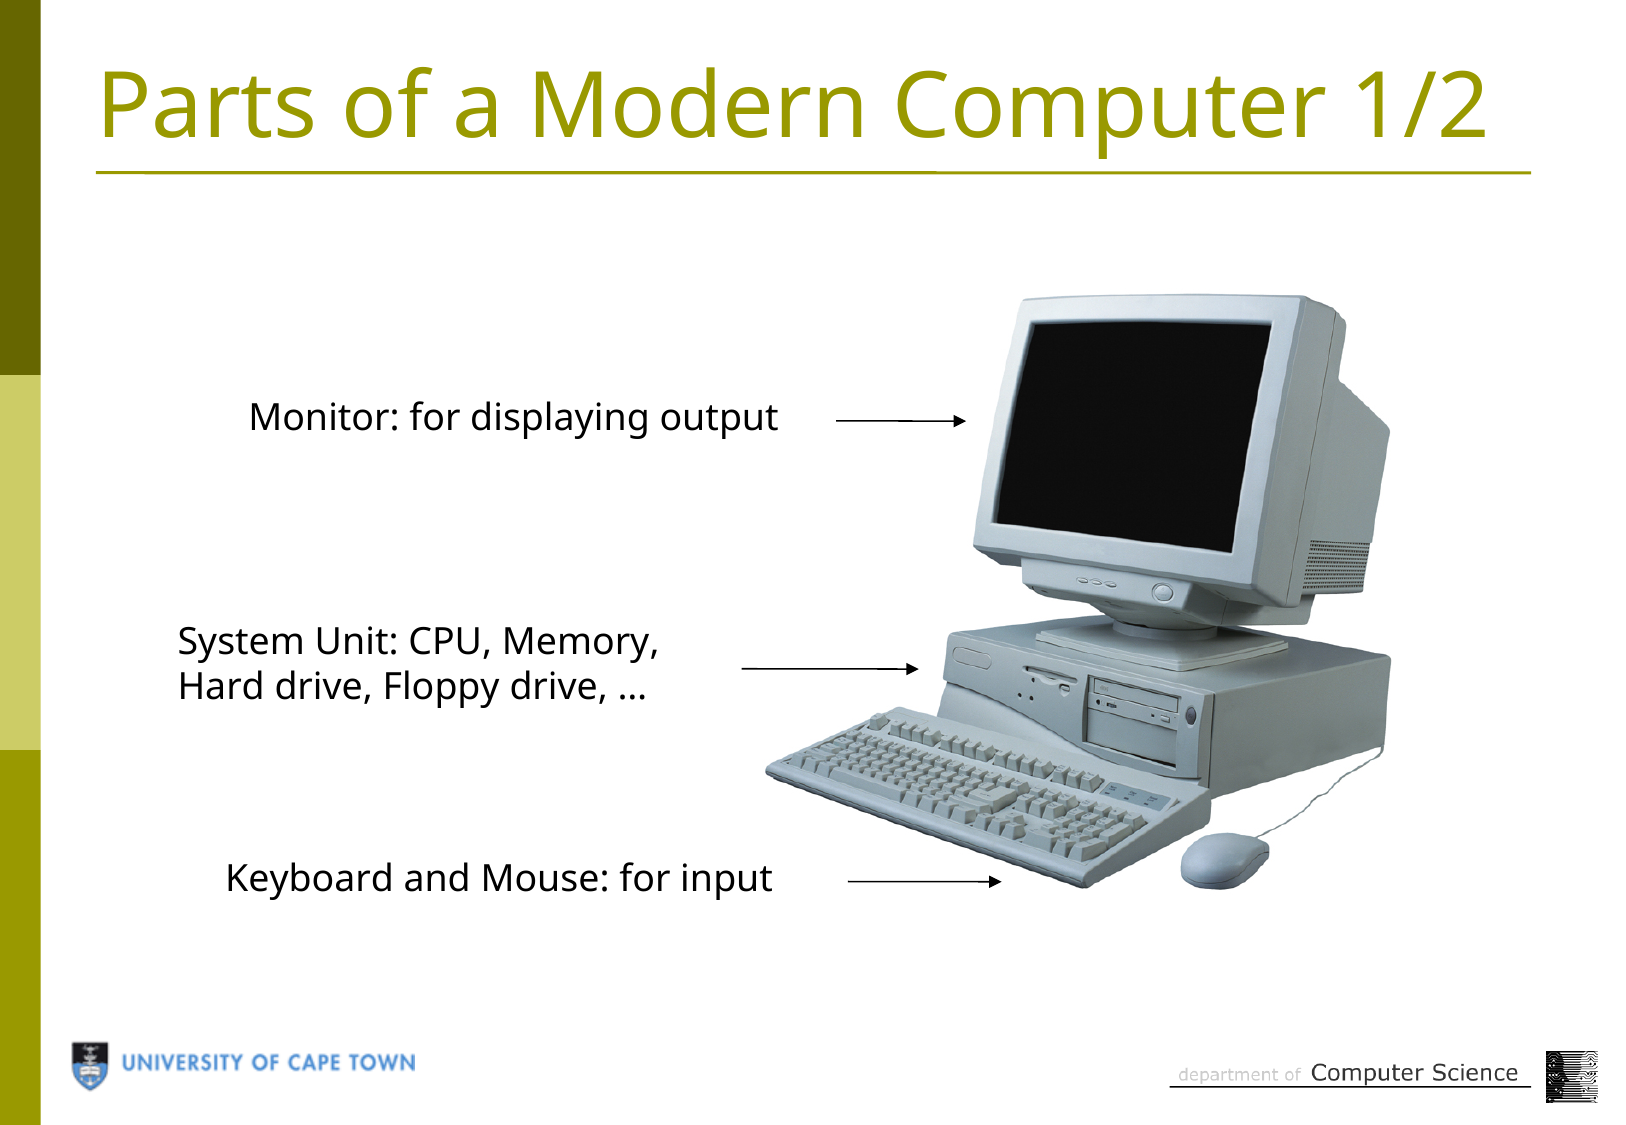

# Parts of a Modern Computer 1/2
Monitor: for displaying output
System Unit: CPU, Memory, Hard drive, Floppy drive, …
Keyboard and Mouse: for input